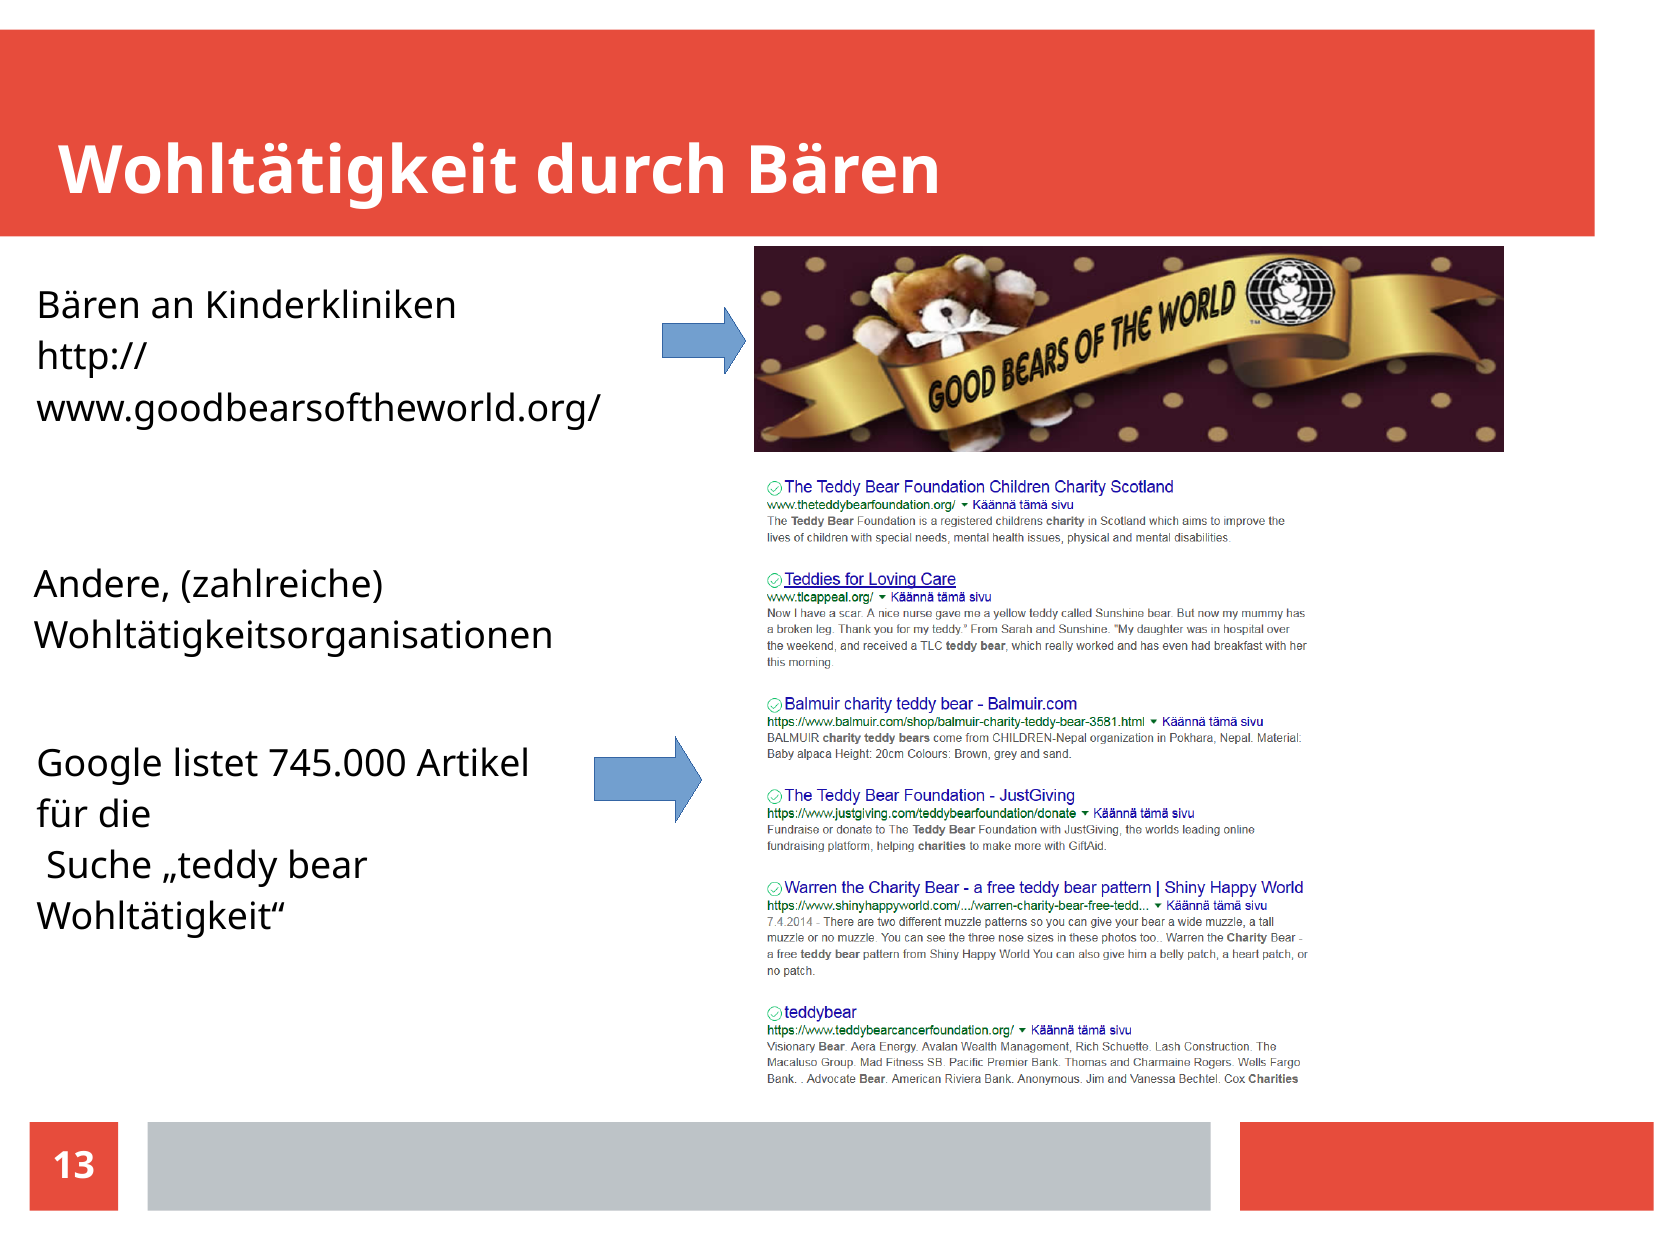

# Wohltätigkeit durch Bären
Bären an Kinderkliniken
http://www.goodbearsoftheworld.org/
Andere, (zahlreiche)
Wohltätigkeitsorganisationen
Google listet 745.000 Artikel für die
 Suche „teddy bear Wohltätigkeit“